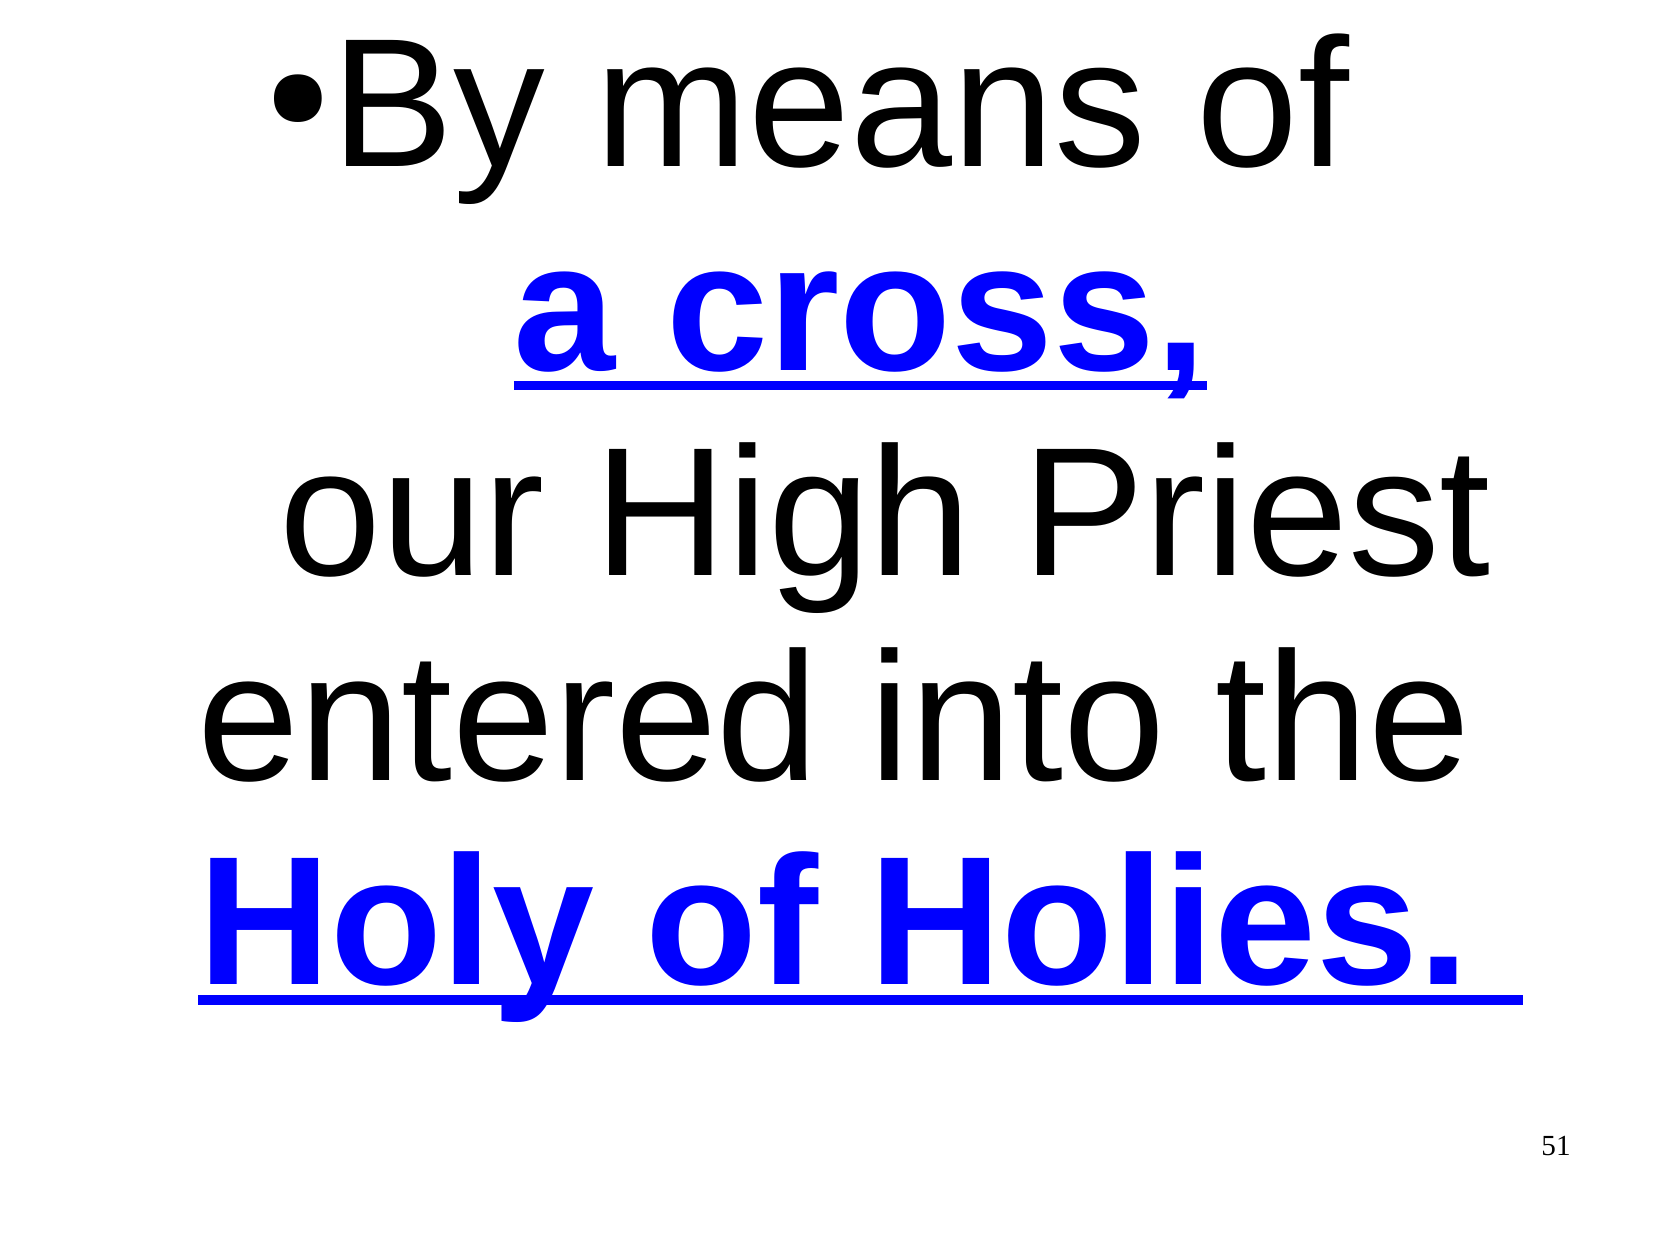

# By means of a cross, our High Priest entered into the Holy of Holies.
51